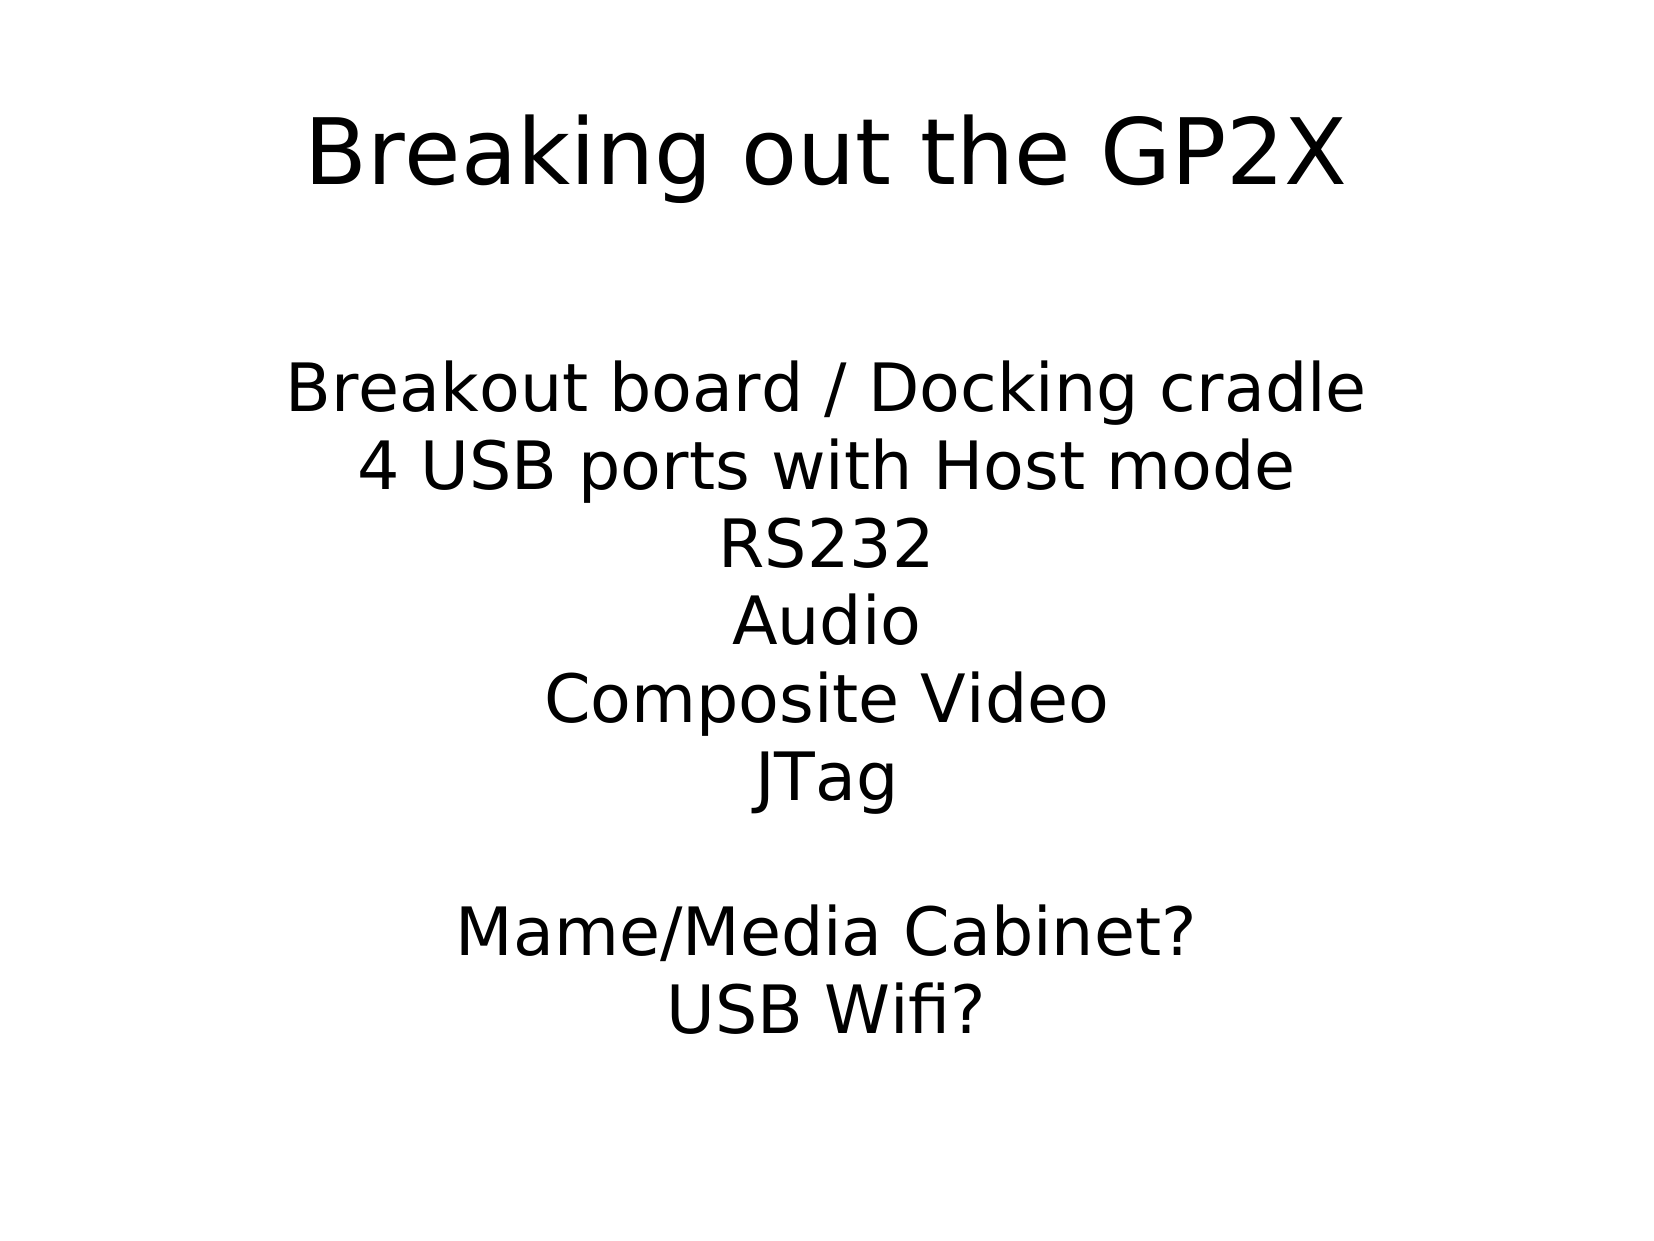

# Breaking out the GP2X
Breakout board / Docking cradle
4 USB ports with Host mode
RS232
Audio
Composite Video
JTag
Mame/Media Cabinet?
USB Wifi?